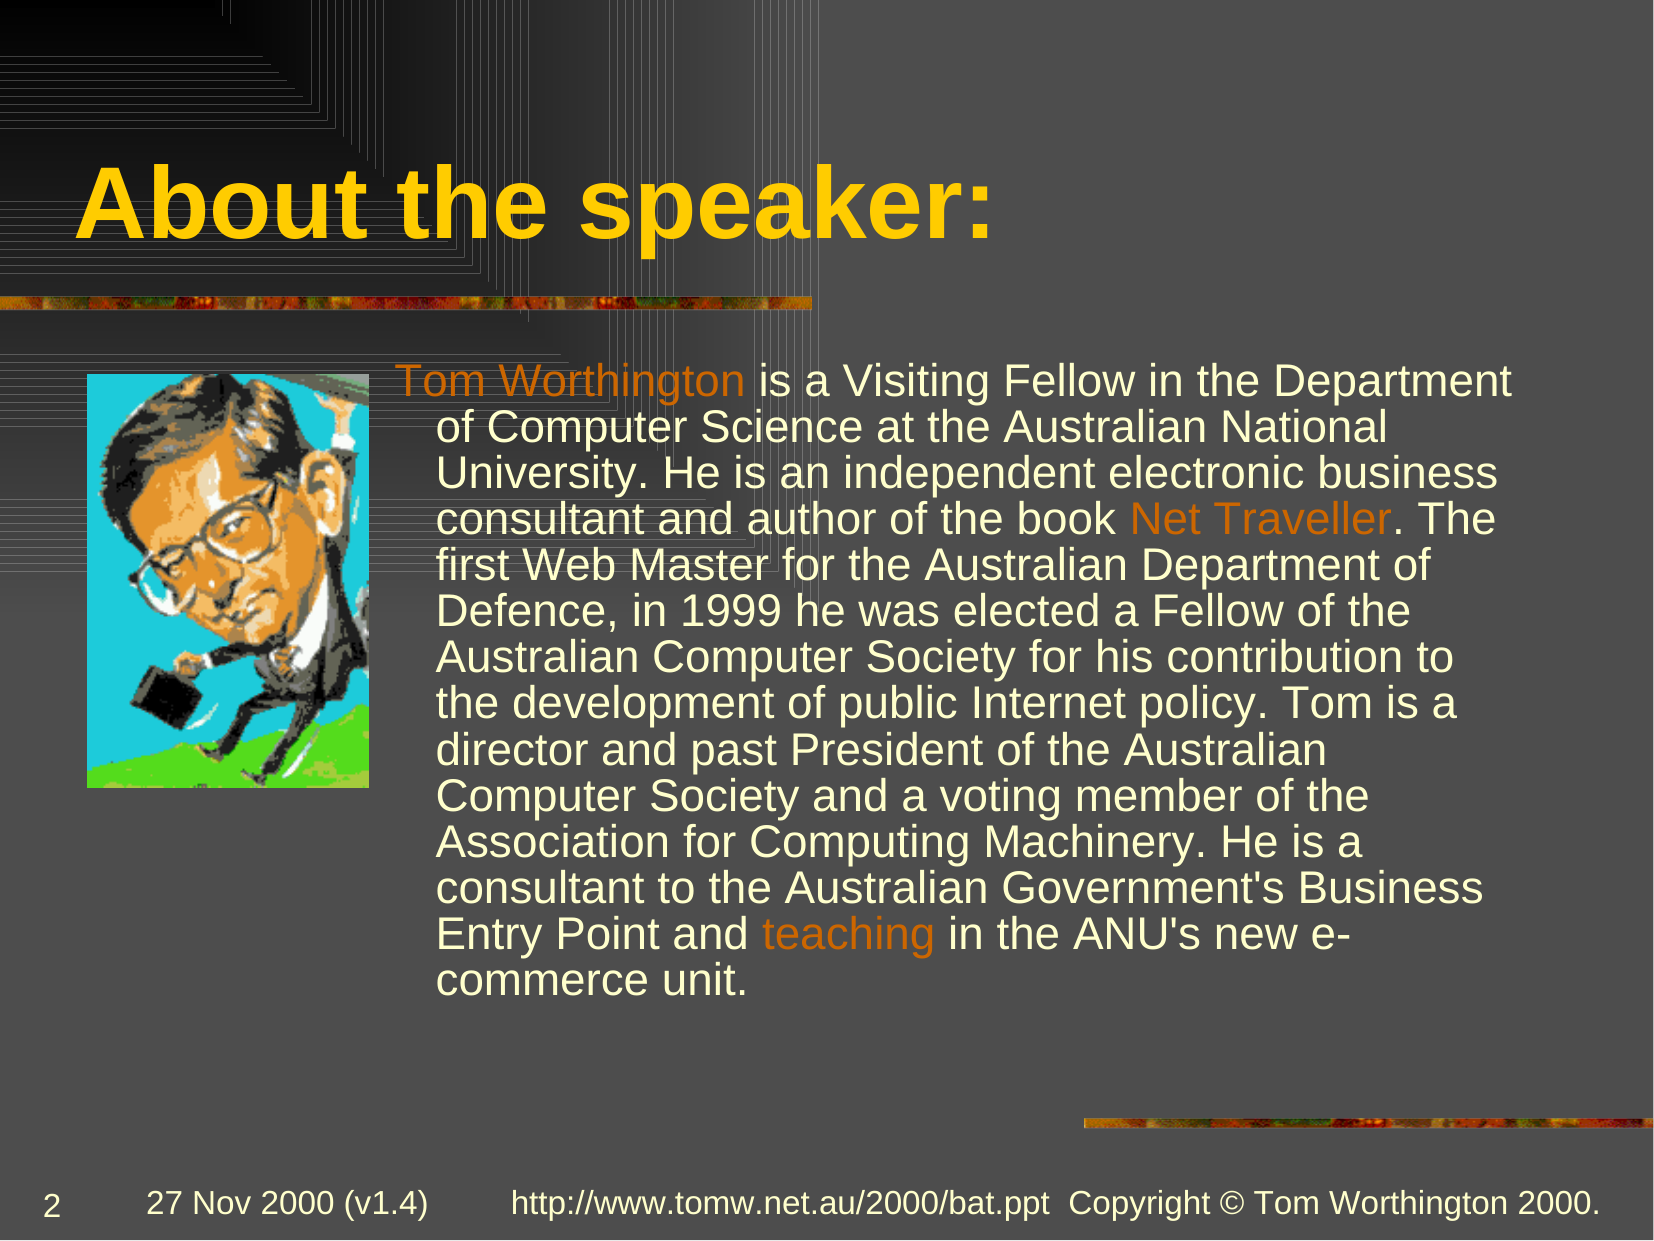

# About the speaker:
Tom Worthington is a Visiting Fellow in the Department of Computer Science at the Australian National University. He is an independent electronic business consultant and author of the book Net Traveller. The first Web Master for the Australian Department of Defence, in 1999 he was elected a Fellow of the Australian Computer Society for his contribution to the development of public Internet policy. Tom is a director and past President of the Australian Computer Society and a voting member of the Association for Computing Machinery. He is a consultant to the Australian Government's Business Entry Point and teaching in the ANU's new e-commerce unit.
27 Nov 2000 (v1.4)
http://www.tomw.net.au/2000/bat.ppt Copyright © Tom Worthington 2000.
2